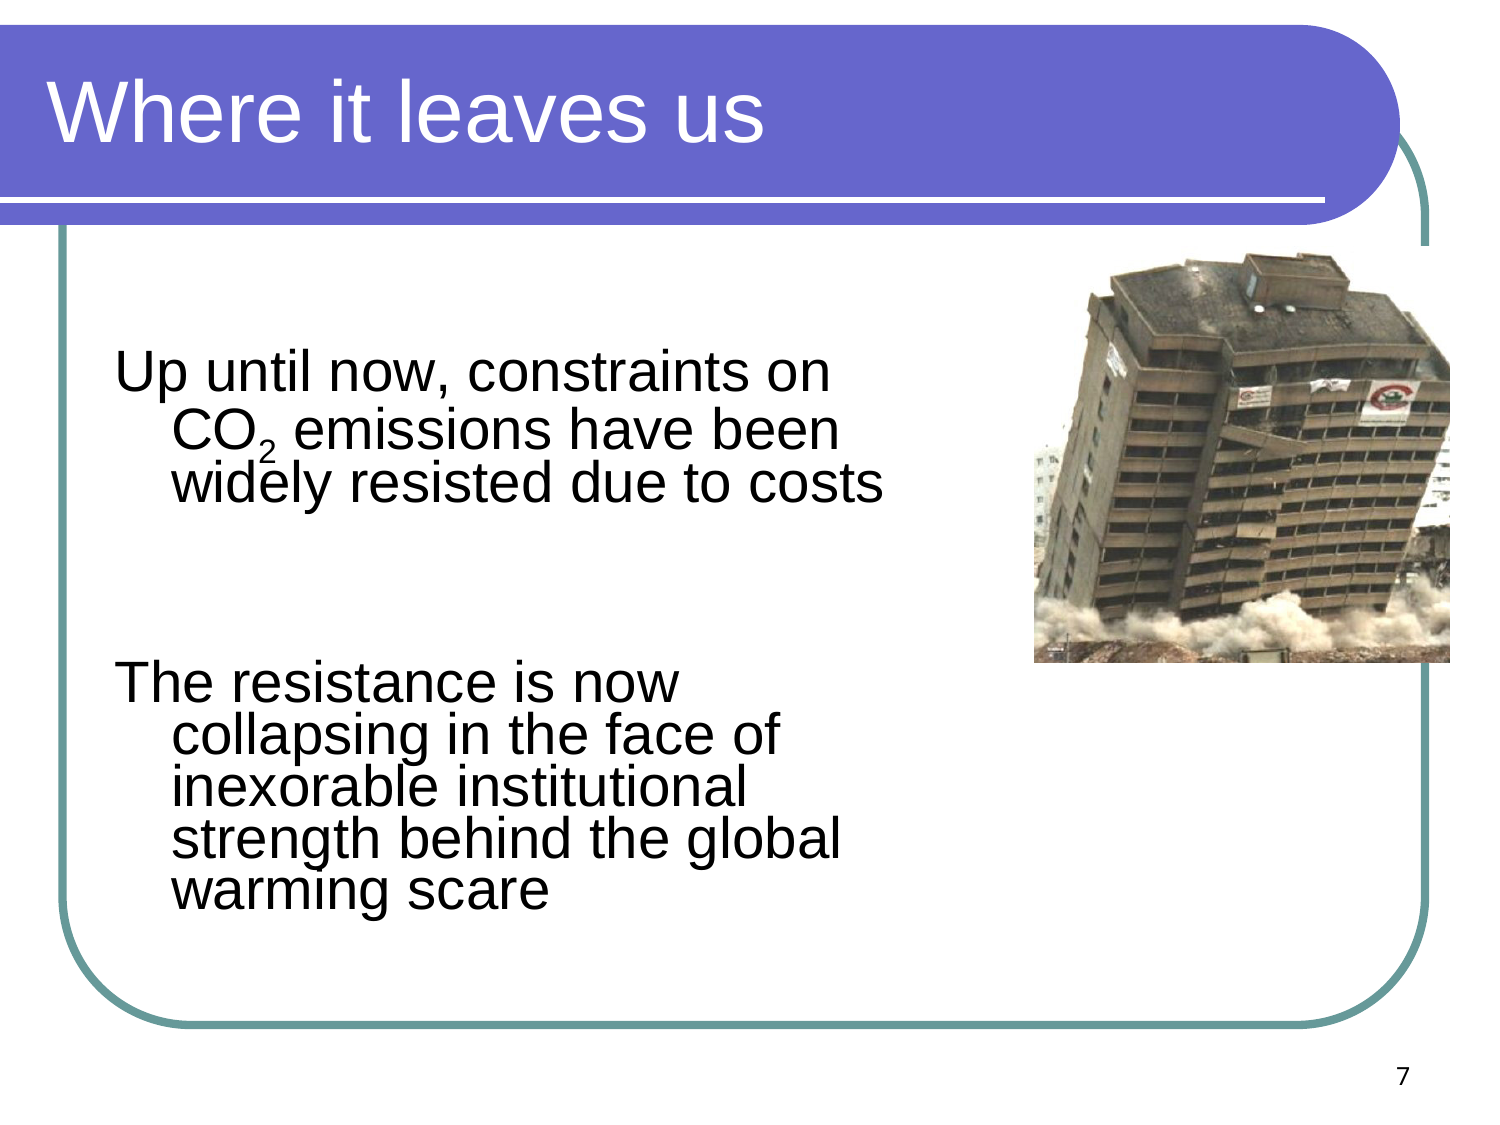

# Where it leaves us
Up until now, constraints on CO2 emissions have been widely resisted due to costs
The resistance is now collapsing in the face of inexorable institutional strength behind the global warming scare
7